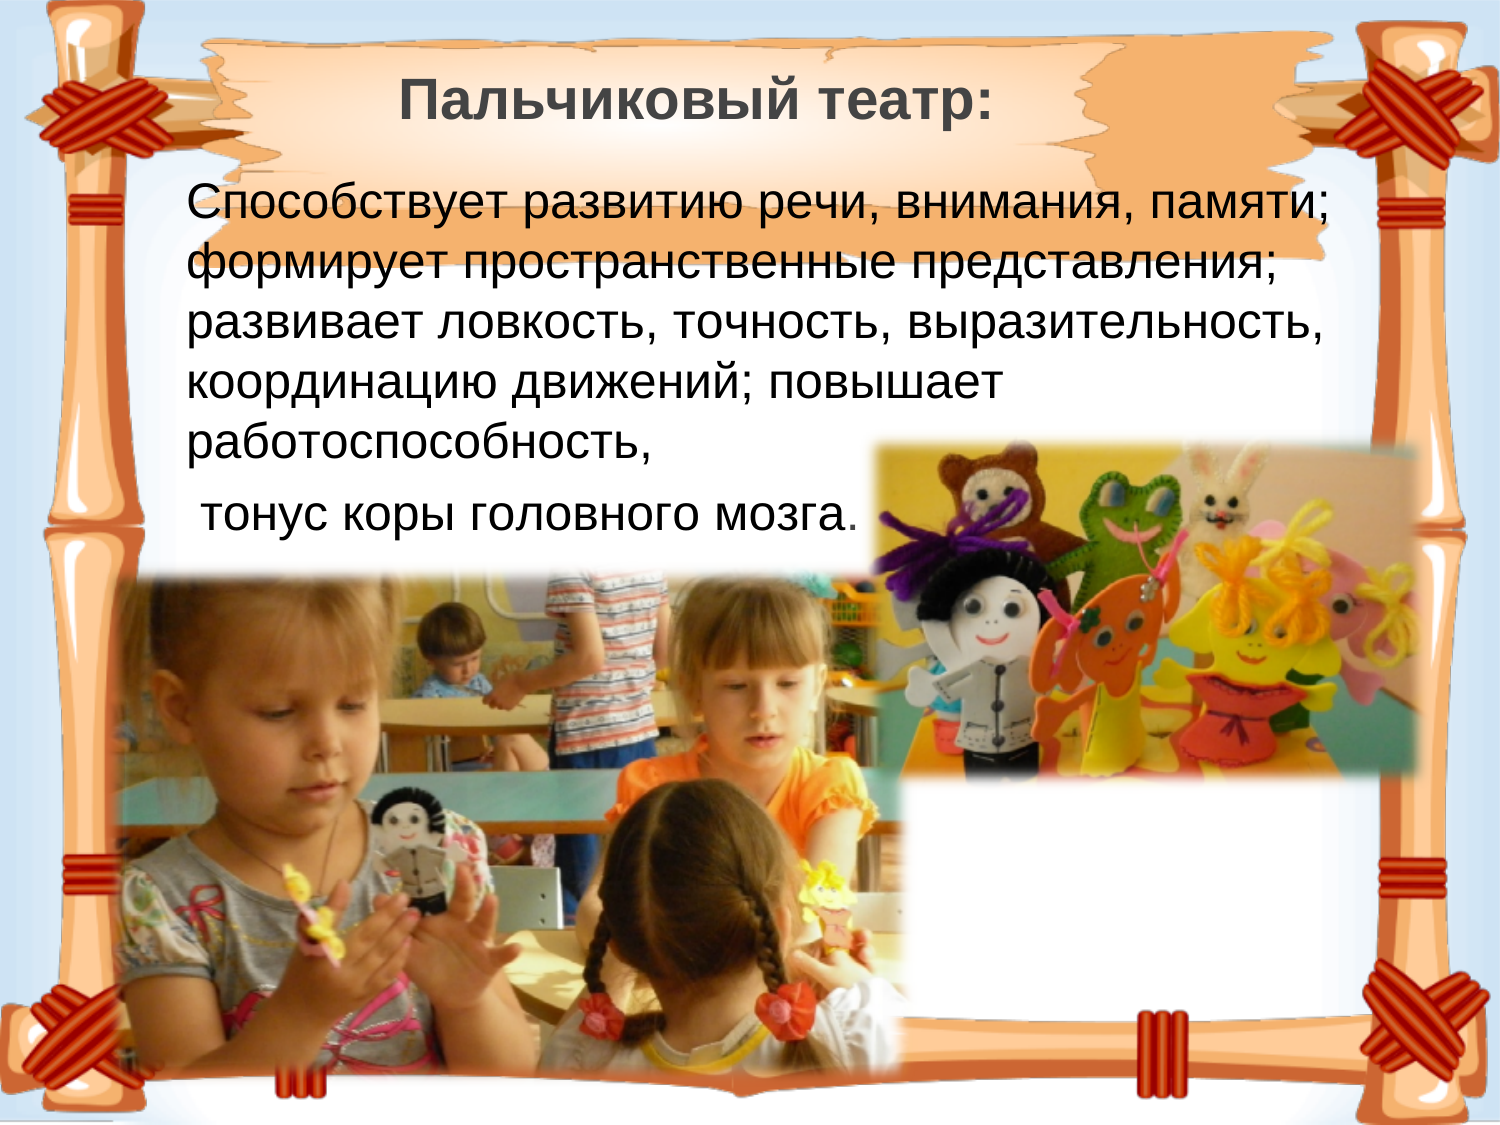

# Пальчиковый театр:
Способствует развитию речи, внимания, памяти; формирует пространственные представления; развивает ловкость, точность, выразительность, координацию движений; повышает работоспособность,
 тонус коры головного мозга.